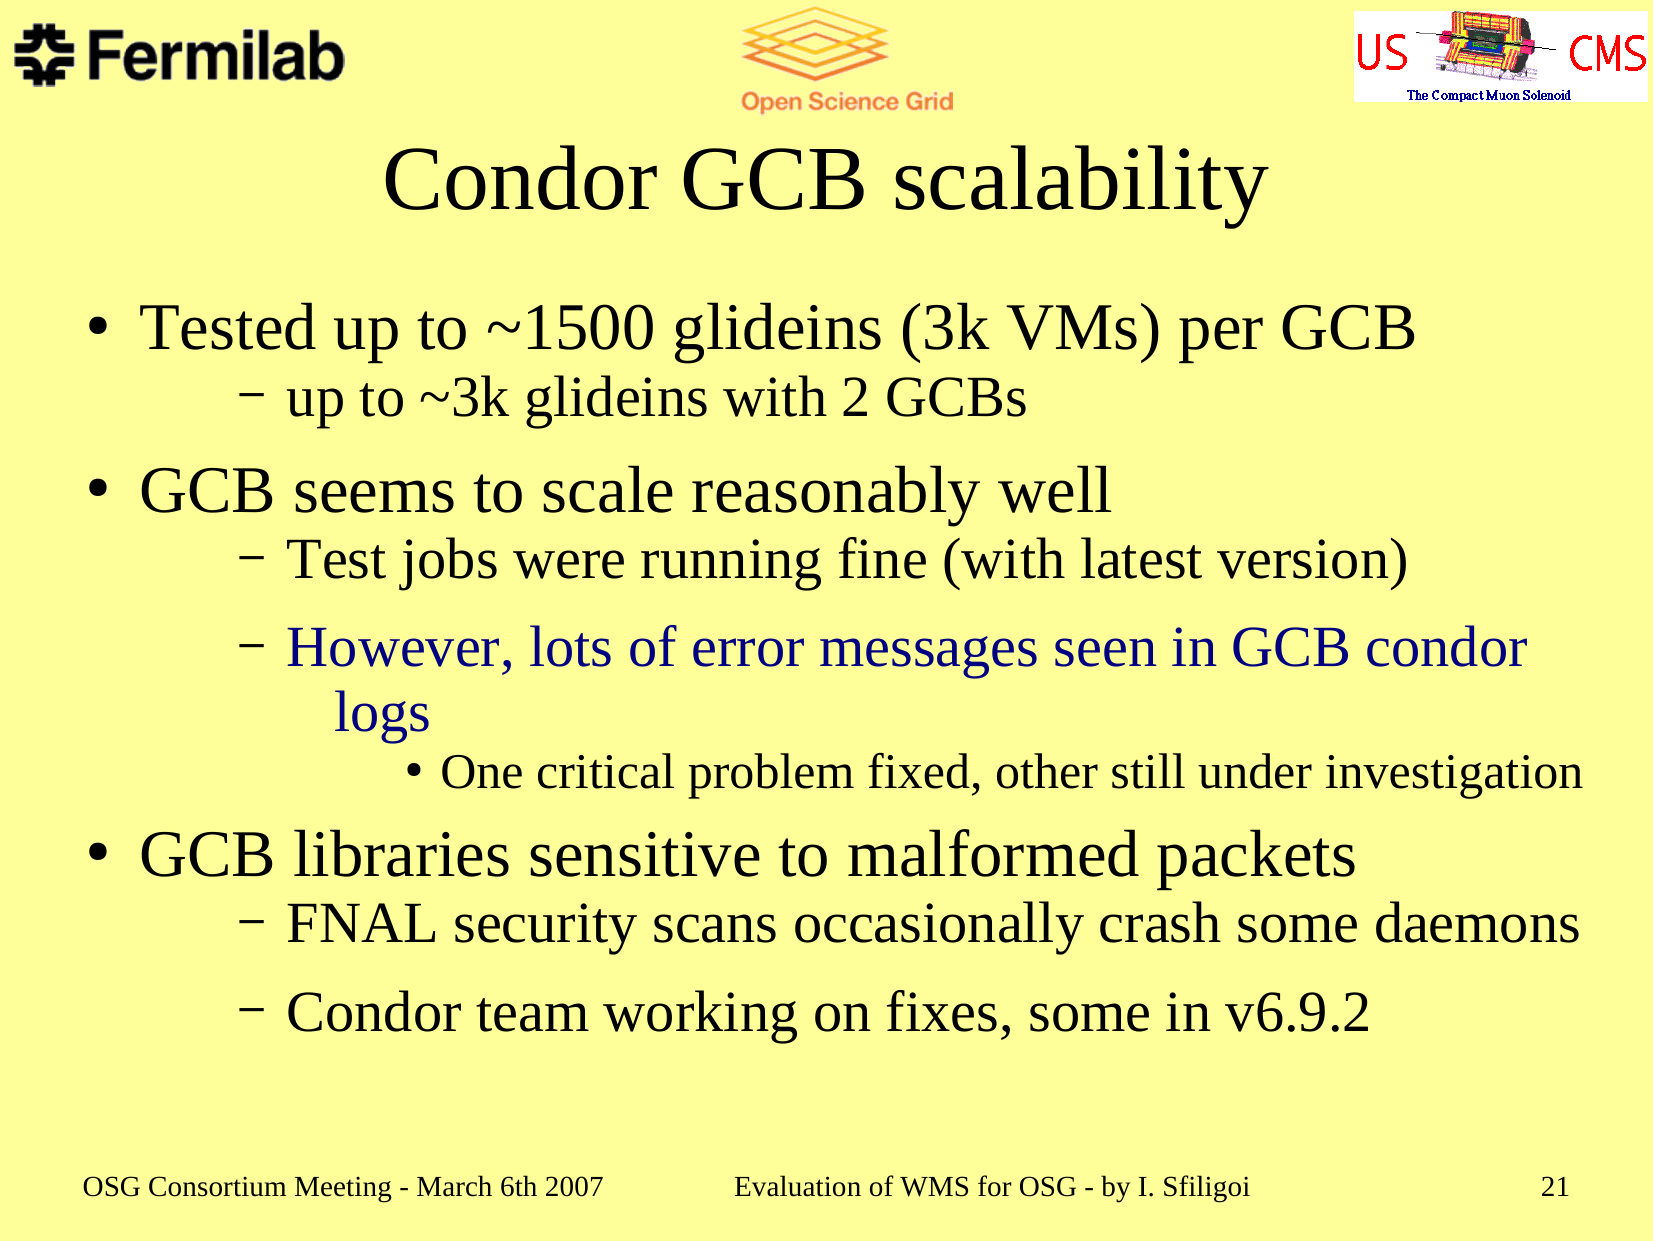

# Condor GCB scalability
Tested up to ~1500 glideins (3k VMs) per GCB
up to ~3k glideins with 2 GCBs
GCB seems to scale reasonably well
Test jobs were running fine (with latest version)
However, lots of error messages seen in GCB condor logs
One critical problem fixed, other still under investigation
GCB libraries sensitive to malformed packets
FNAL security scans occasionally crash some daemons
Condor team working on fixes, some in v6.9.2
OSG Consortium Meeting - March 6th 2007
Evaluation of WMS for OSG - by I. Sfiligoi
21